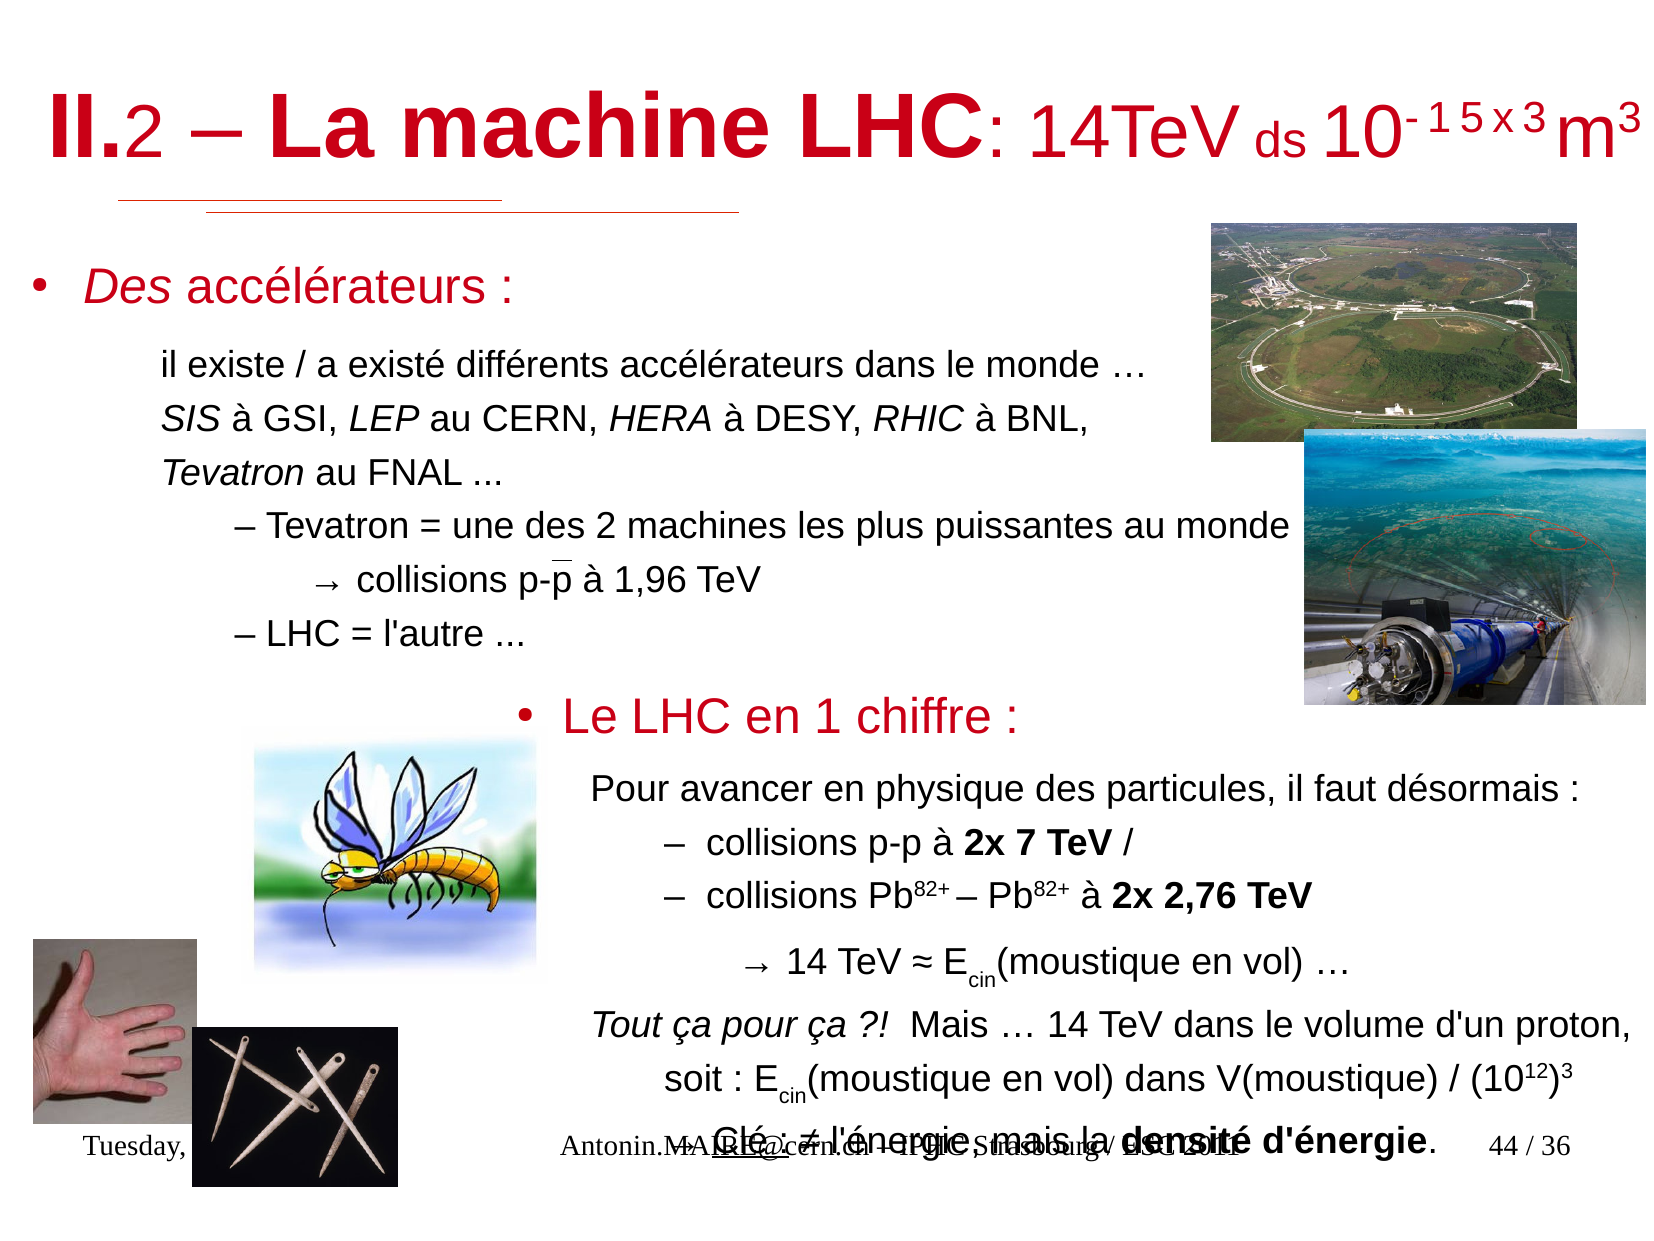

# II.2 – La machine LHC: 14TeV ds 10-15x3m3
Des accélérateurs :
 	il existe / a existé différents accélérateurs dans le monde …
 	 	SIS à GSI, LEP au CERN, HERA à DESY, RHIC à BNL,
 		Tevatron au FNAL ...
 			– Tevatron = une des 2 machines les plus puissantes au monde
 				→ collisions p-p à 1,96 TeV
 			– LHC = l'autre ...
 Le LHC en 1 chiffre :
 	Pour avancer en physique des particules, il faut désormais :
 		– collisions p-p à 2x 7 TeV /
	 	– collisions Pb82+ – Pb82+ à 2x 2,76 TeV
 			→ 14 TeV ≈ Ecin(moustique en vol) …
	Tout ça pour ça ?! Mais … 14 TeV dans le volume d'un proton,
 	soit : Ecin(moustique en vol) dans V(moustique) / (1012)3
		→ Clé : ≠ l'énergie, mais la densité d'énergie.
Mon, March 31st, 2008
Antonin Maire - IPHC Strasbourg / AliceWeek Apr. 08
44